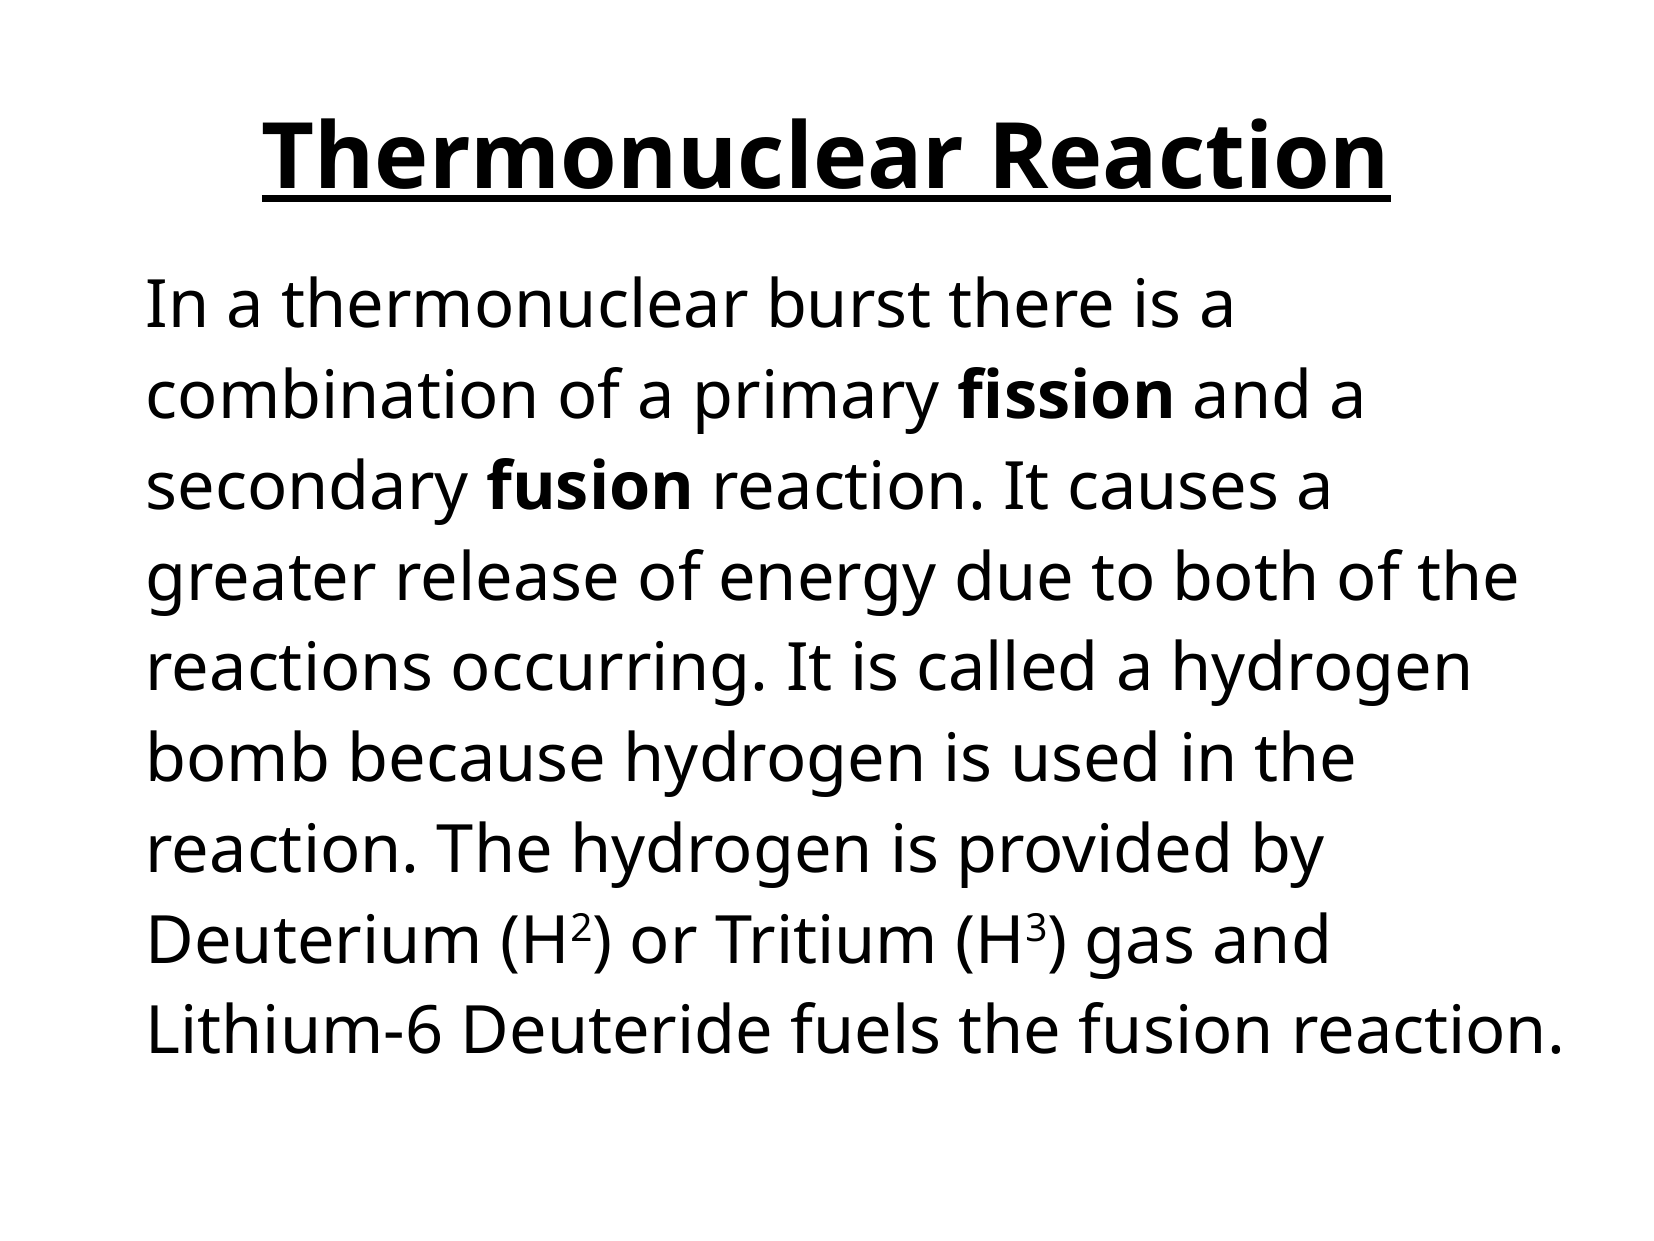

# Thermonuclear Reaction
In a thermonuclear burst there is a combination of a primary fission and a secondary fusion reaction. It causes a greater release of energy due to both of the reactions occurring. It is called a hydrogen bomb because hydrogen is used in the reaction. The hydrogen is provided by Deuterium (H2) or Tritium (H3) gas and Lithium-6 Deuteride fuels the fusion reaction.